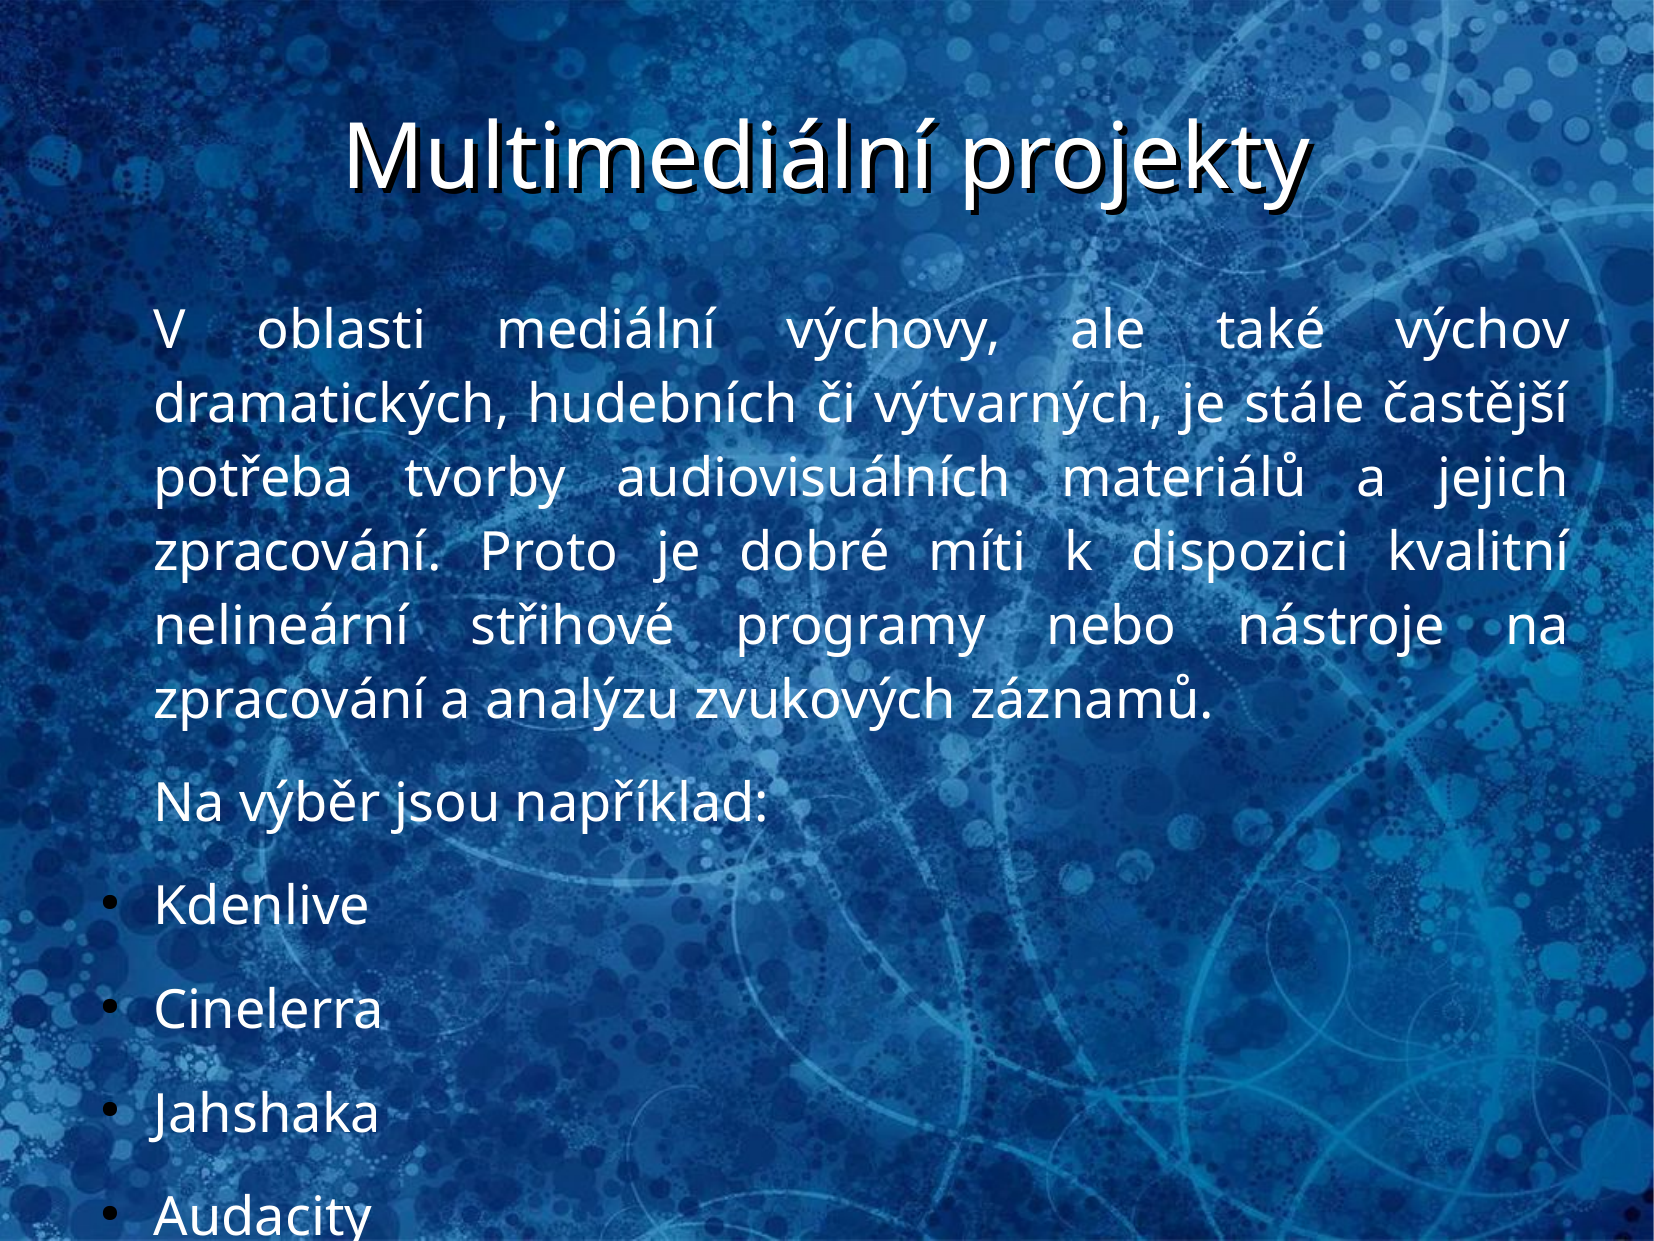

# Multimediální projekty
V oblasti mediální výchovy, ale také výchov dramatických, hudebních či výtvarných, je stále častější potřeba tvorby audiovisuálních materiálů a jejich zpracování. Proto je dobré míti k dispozici kvalitní nelineární střihové programy nebo nástroje na zpracování a analýzu zvukových záznamů.
Na výběr jsou například:
Kdenlive
Cinelerra
Jahshaka
Audacity